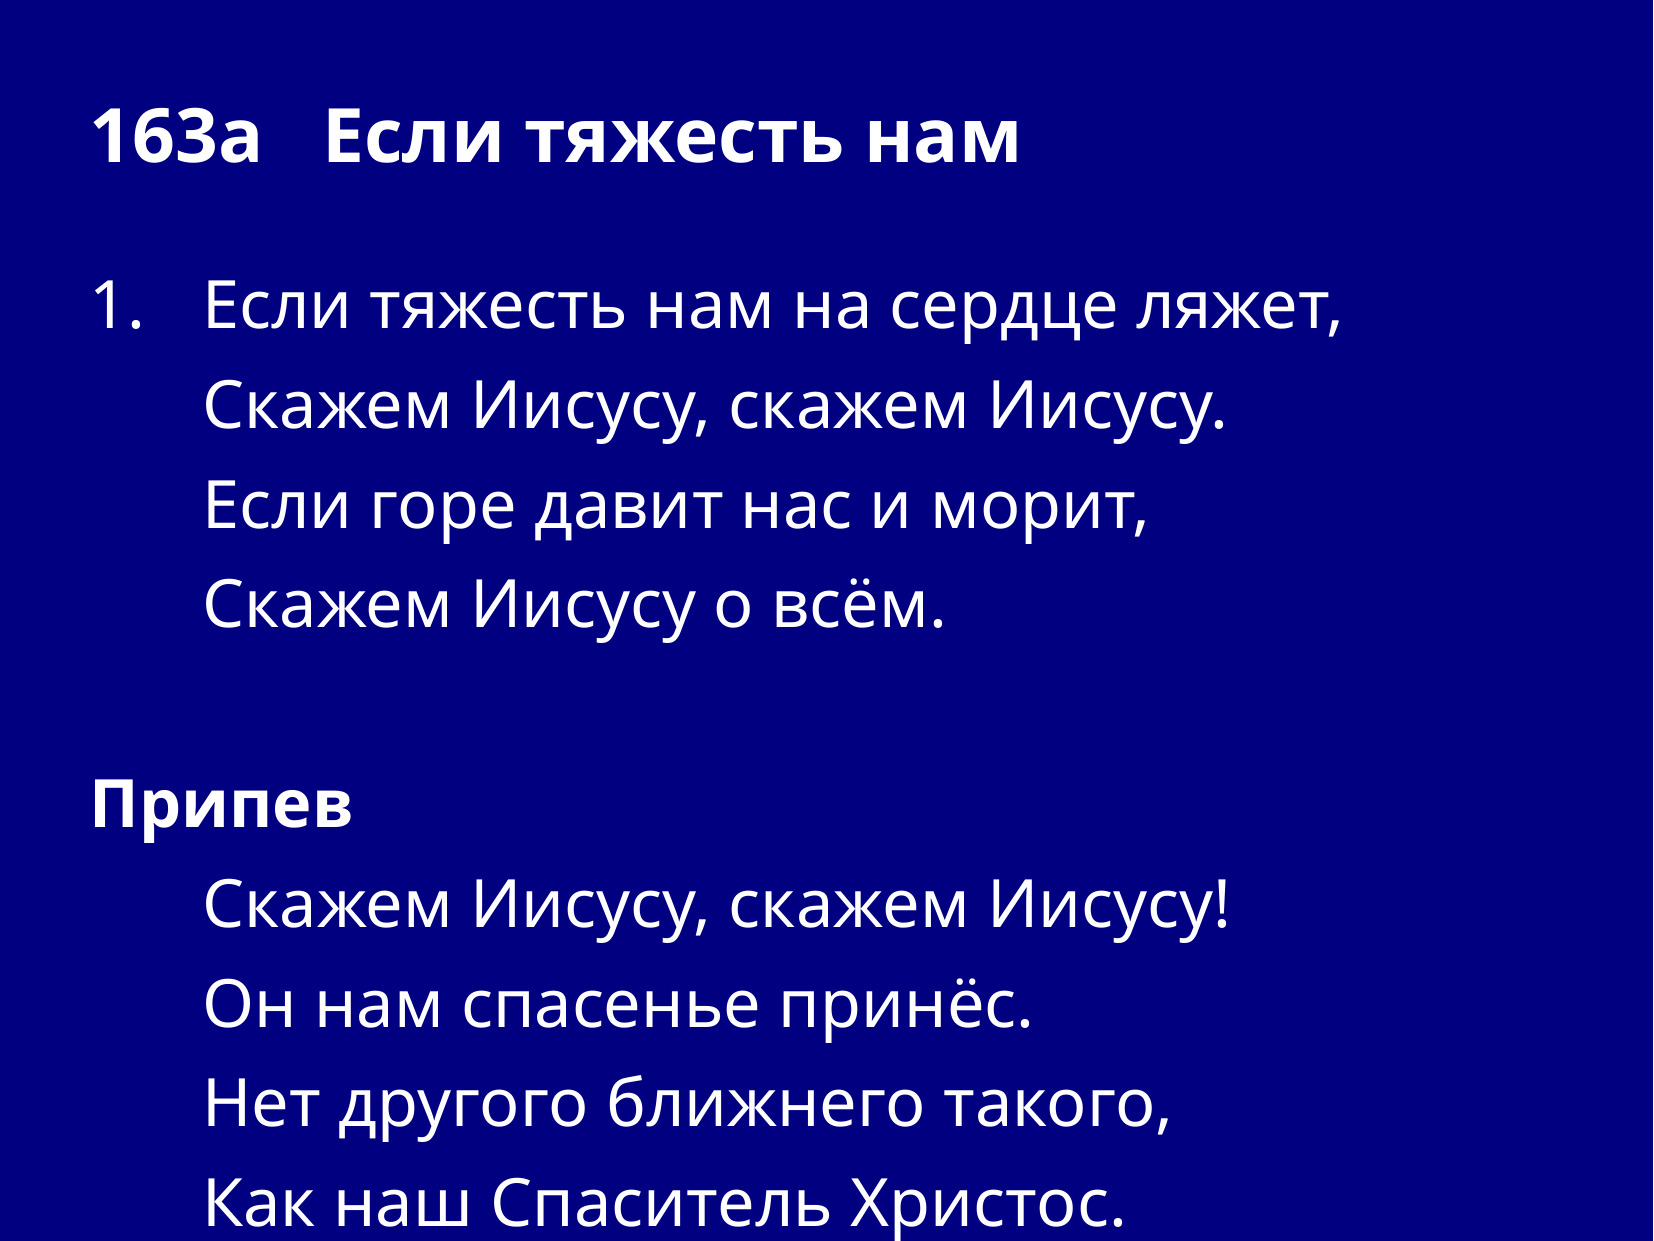

163а Если тяжесть нам
1.	Если тяжесть нам на сердце ляжет,
	Скажем Иисусу, скажем Иисусу.
	Если горе давит нас и морит,
	Скажем Иисусу о всём.
Припев
	Скажем Иисусу, скажем Иисусу!
	Он нам спасенье принёс.
	Нет другого ближнего такого,
	Как наш Спаситель Христос.